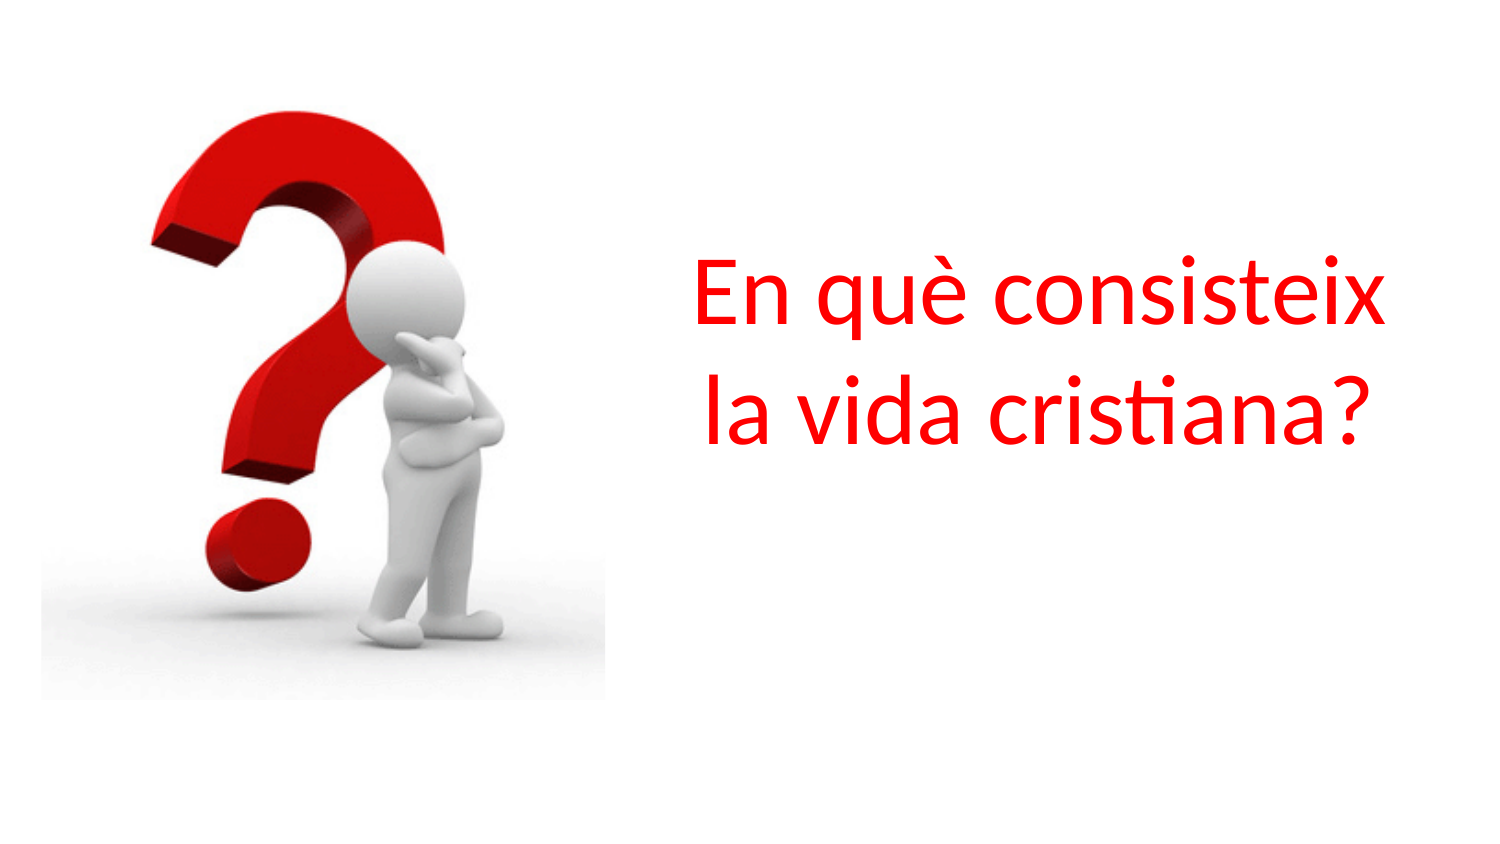

# En què consisteix la vida cristiana?